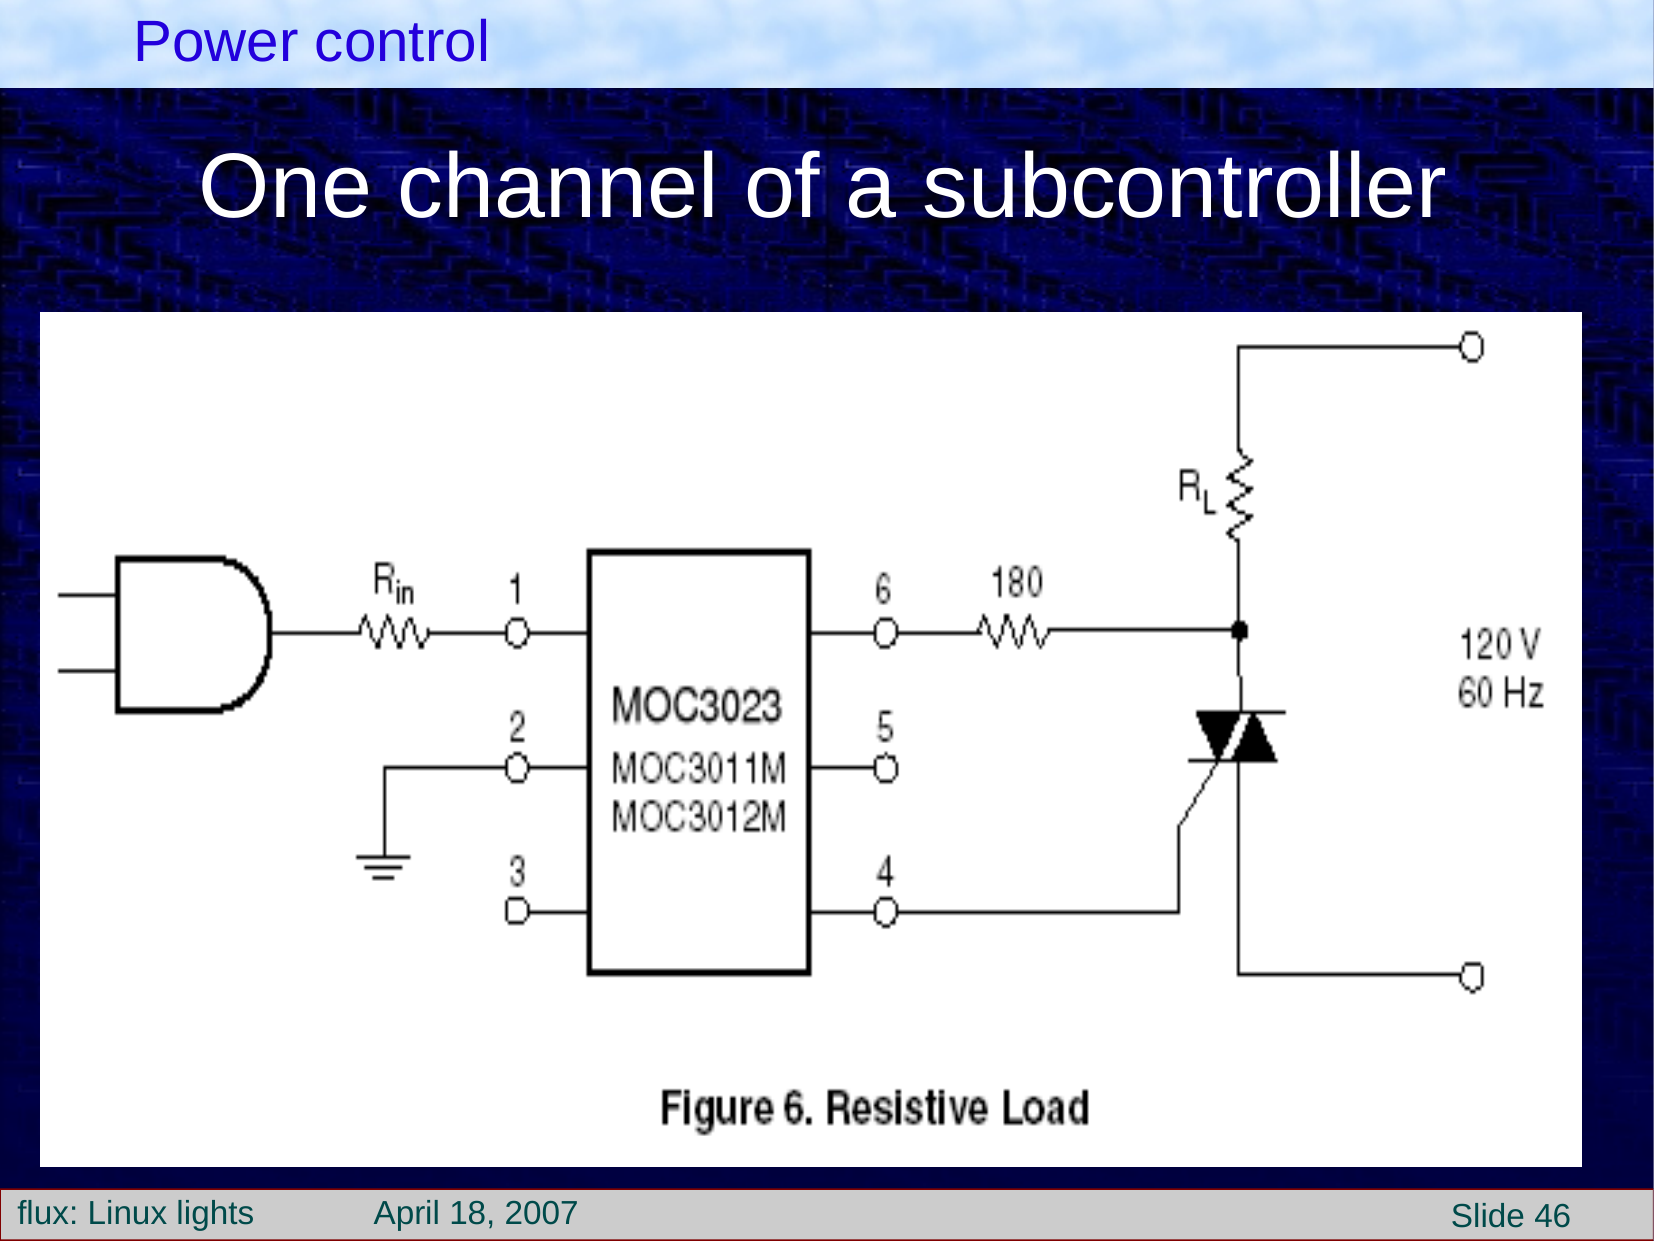

Power control
# One channel of a subcontroller
flux: Linux lights	April 18, 2007
Slide